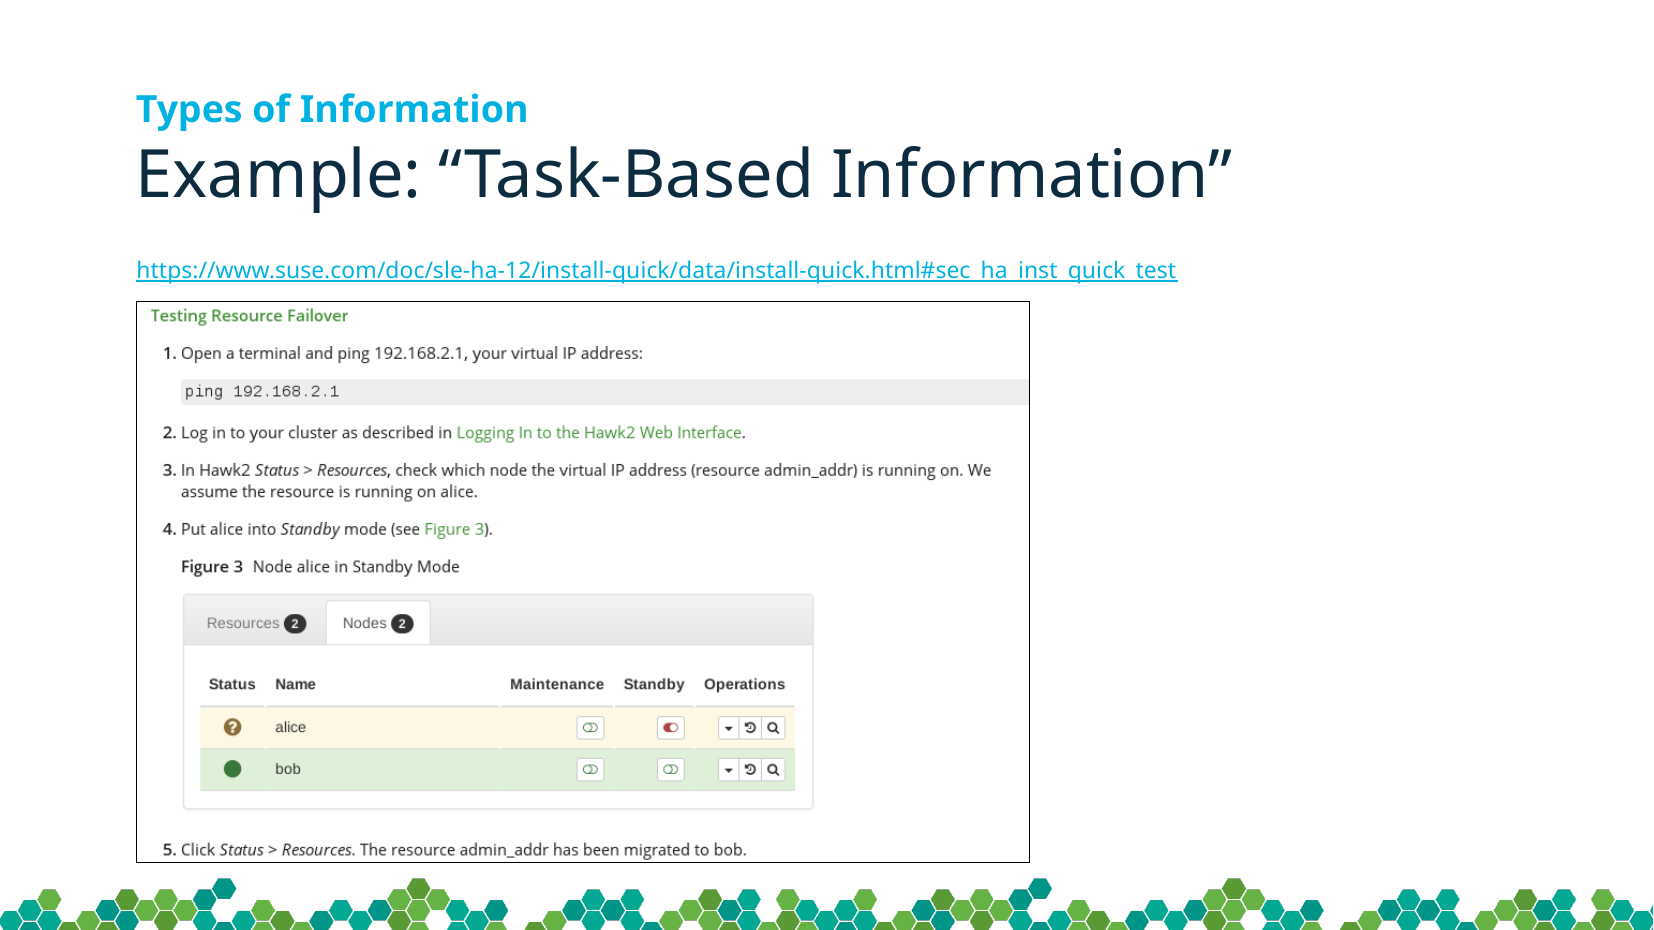

Types of Information
Example: “Task-Based Information”
# https://www.suse.com/doc/sle-ha-12/install-quick/data/install-quick.html#sec_ha_inst_quick_test